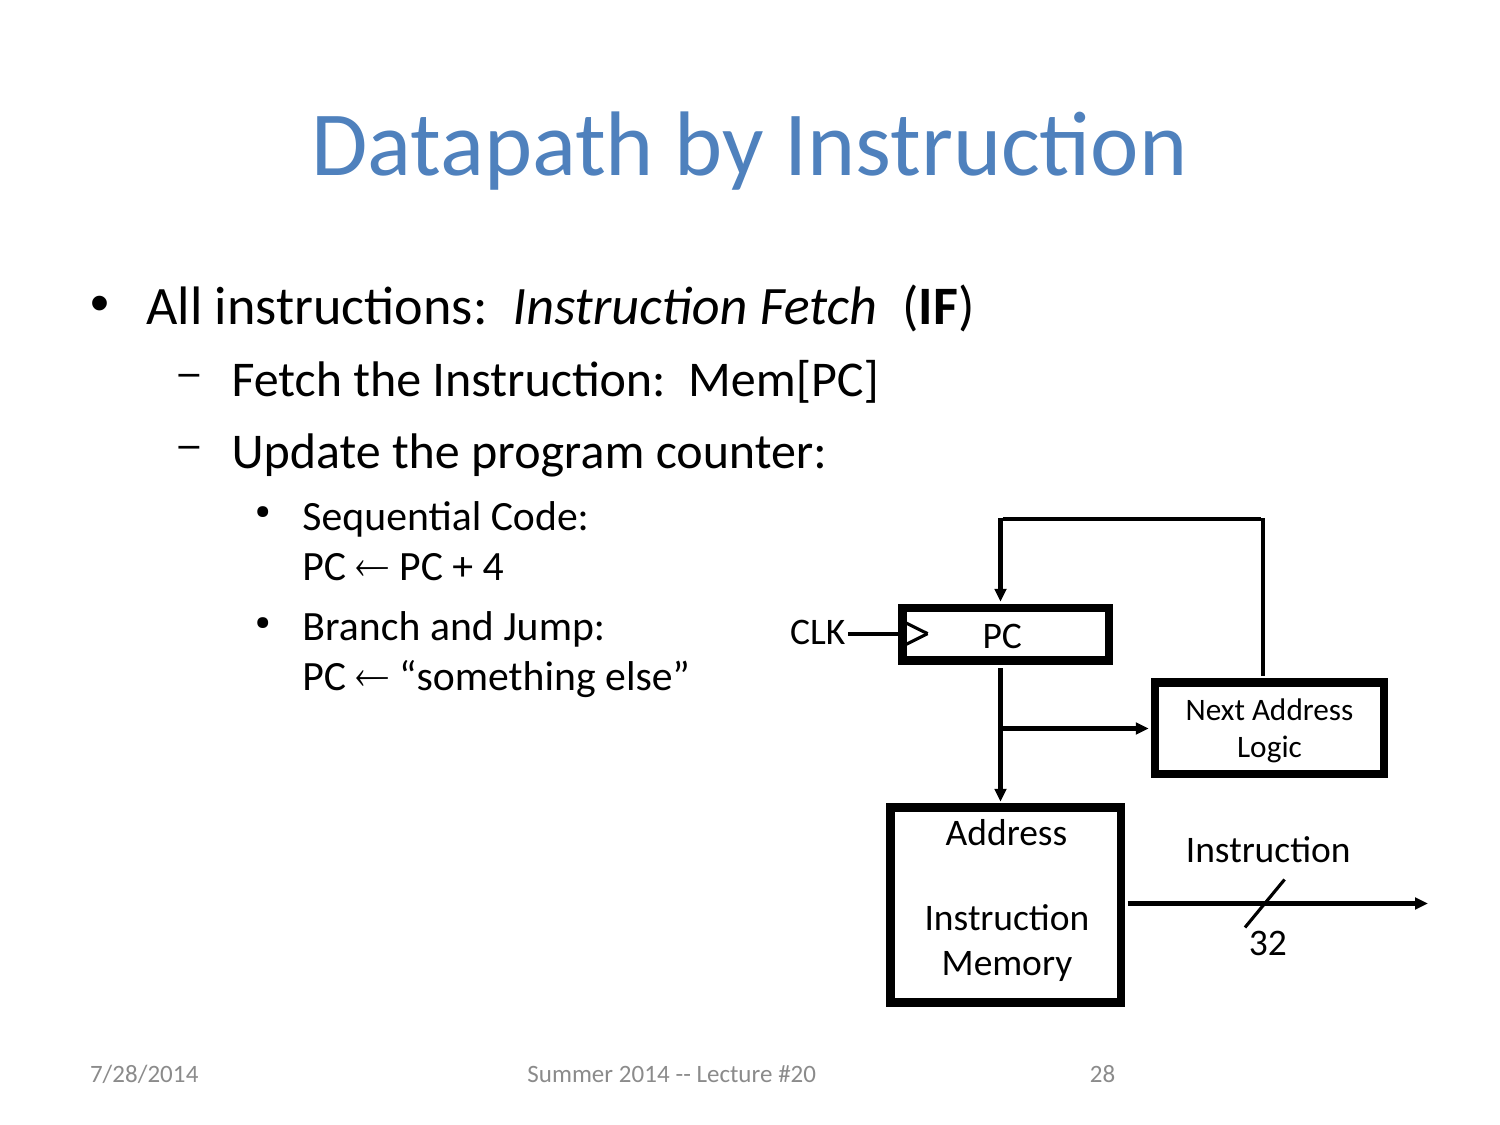

# Datapath by Instruction
All instructions: Instruction Fetch (IF)
Fetch the Instruction: Mem[PC]
Update the program counter:
Sequential Code:
PC  PC + 4
Branch and Jump:
PC  “something else”
Next Address
Logic
CLK
PC
Address
Instruction
Memory
Instruction
32
7/28/2014
Summer 2014 -- Lecture #20